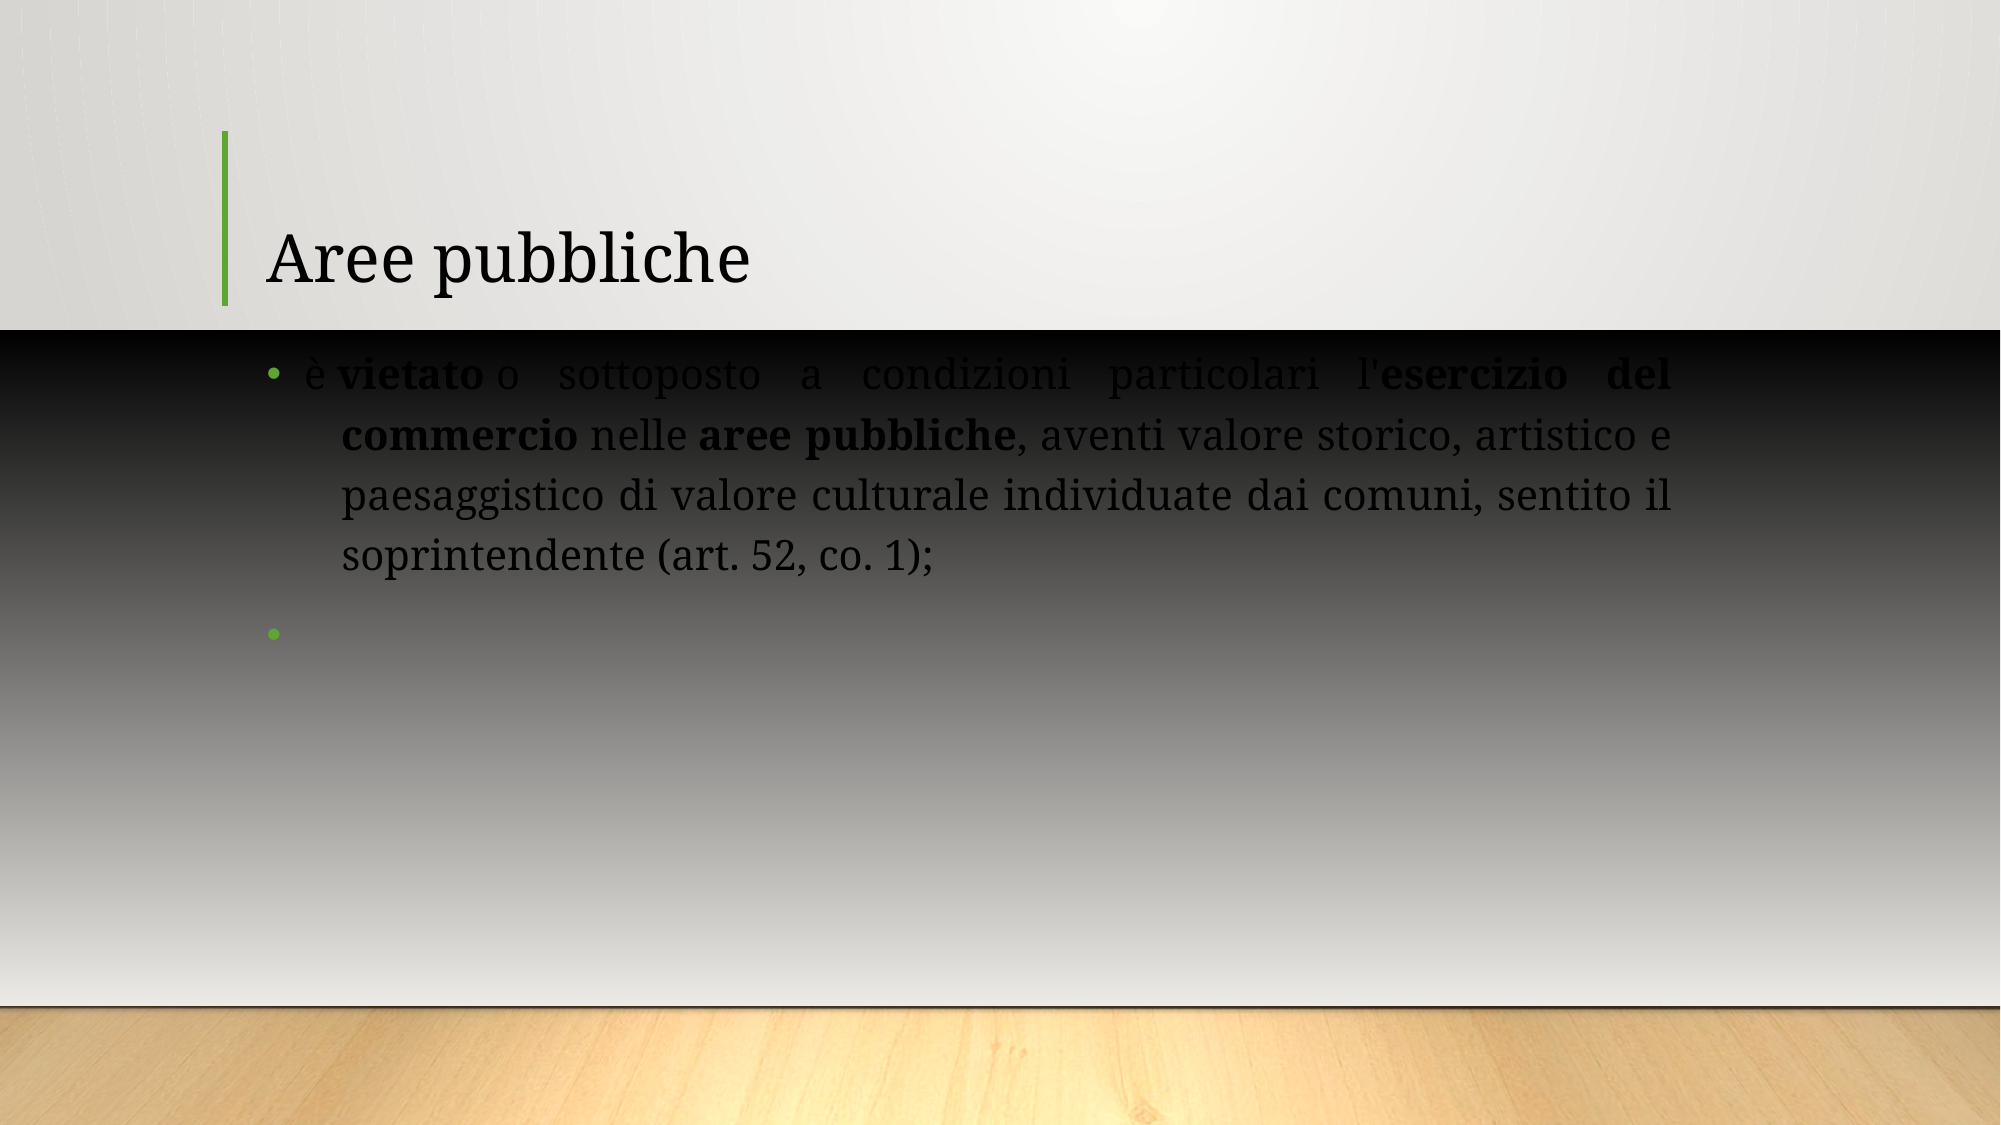

# Aree pubbliche
è vietato o sottoposto a condizioni particolari l'esercizio del commercio nelle aree pubbliche, aventi valore storico, artistico e paesaggistico di valore culturale individuate dai comuni, sentito il soprintendente (art. 52, co. 1);